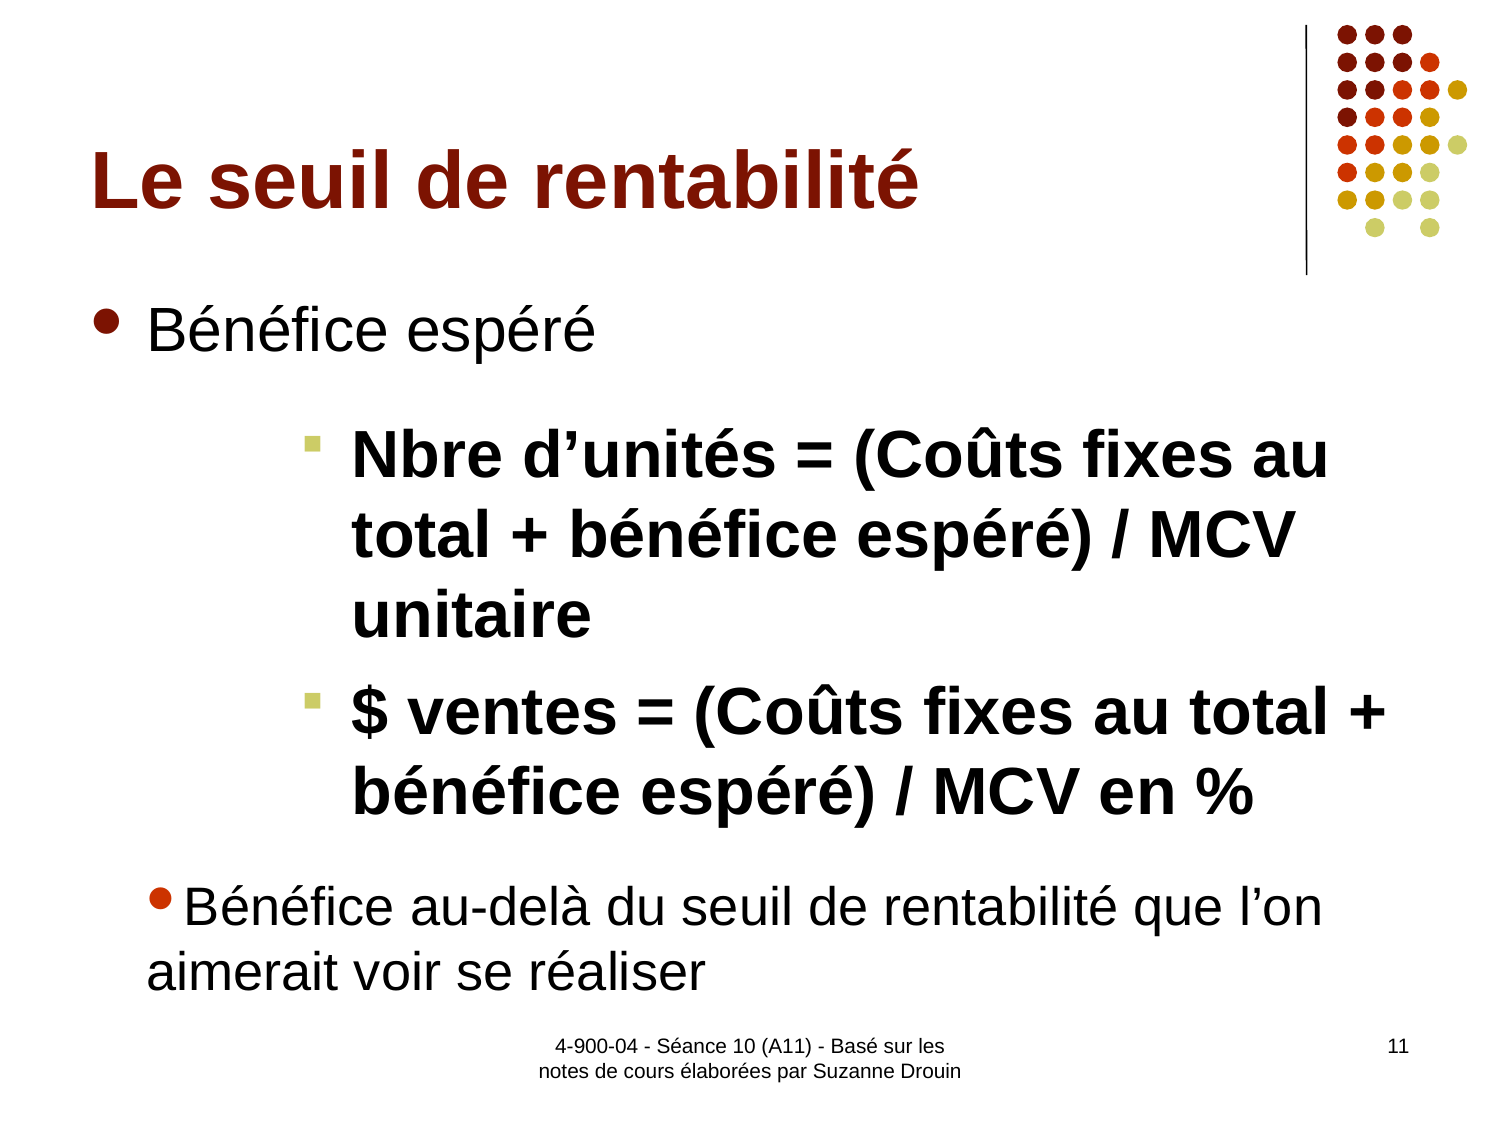

Le seuil de rentabilité
Bénéfice espéré
Nbre d’unités = (Coûts fixes au total + bénéfice espéré) / MCV unitaire
$ ventes = (Coûts fixes au total + bénéfice espéré) / MCV en %
Bénéfice au-delà du seuil de rentabilité que l’on aimerait voir se réaliser
4-900-04 - Séance 10 (A11) - Basé sur les notes de cours élaborées par Suzanne Drouin